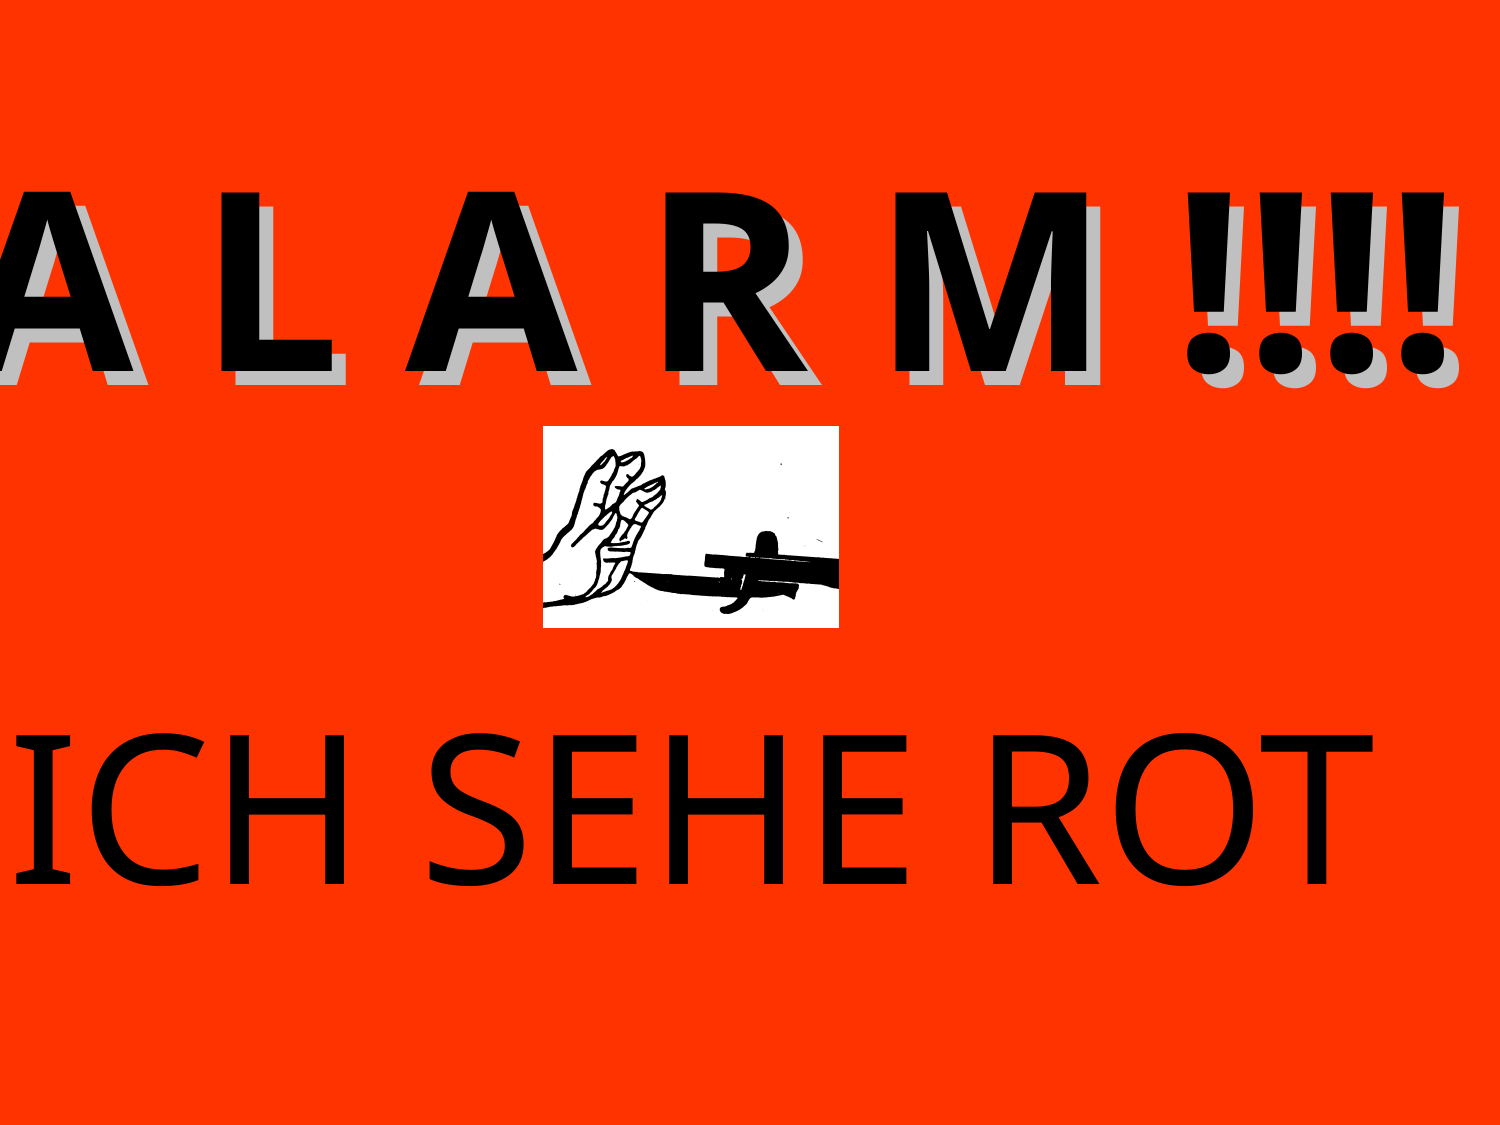

A L A R M !!!!
ICH SEHE ROT